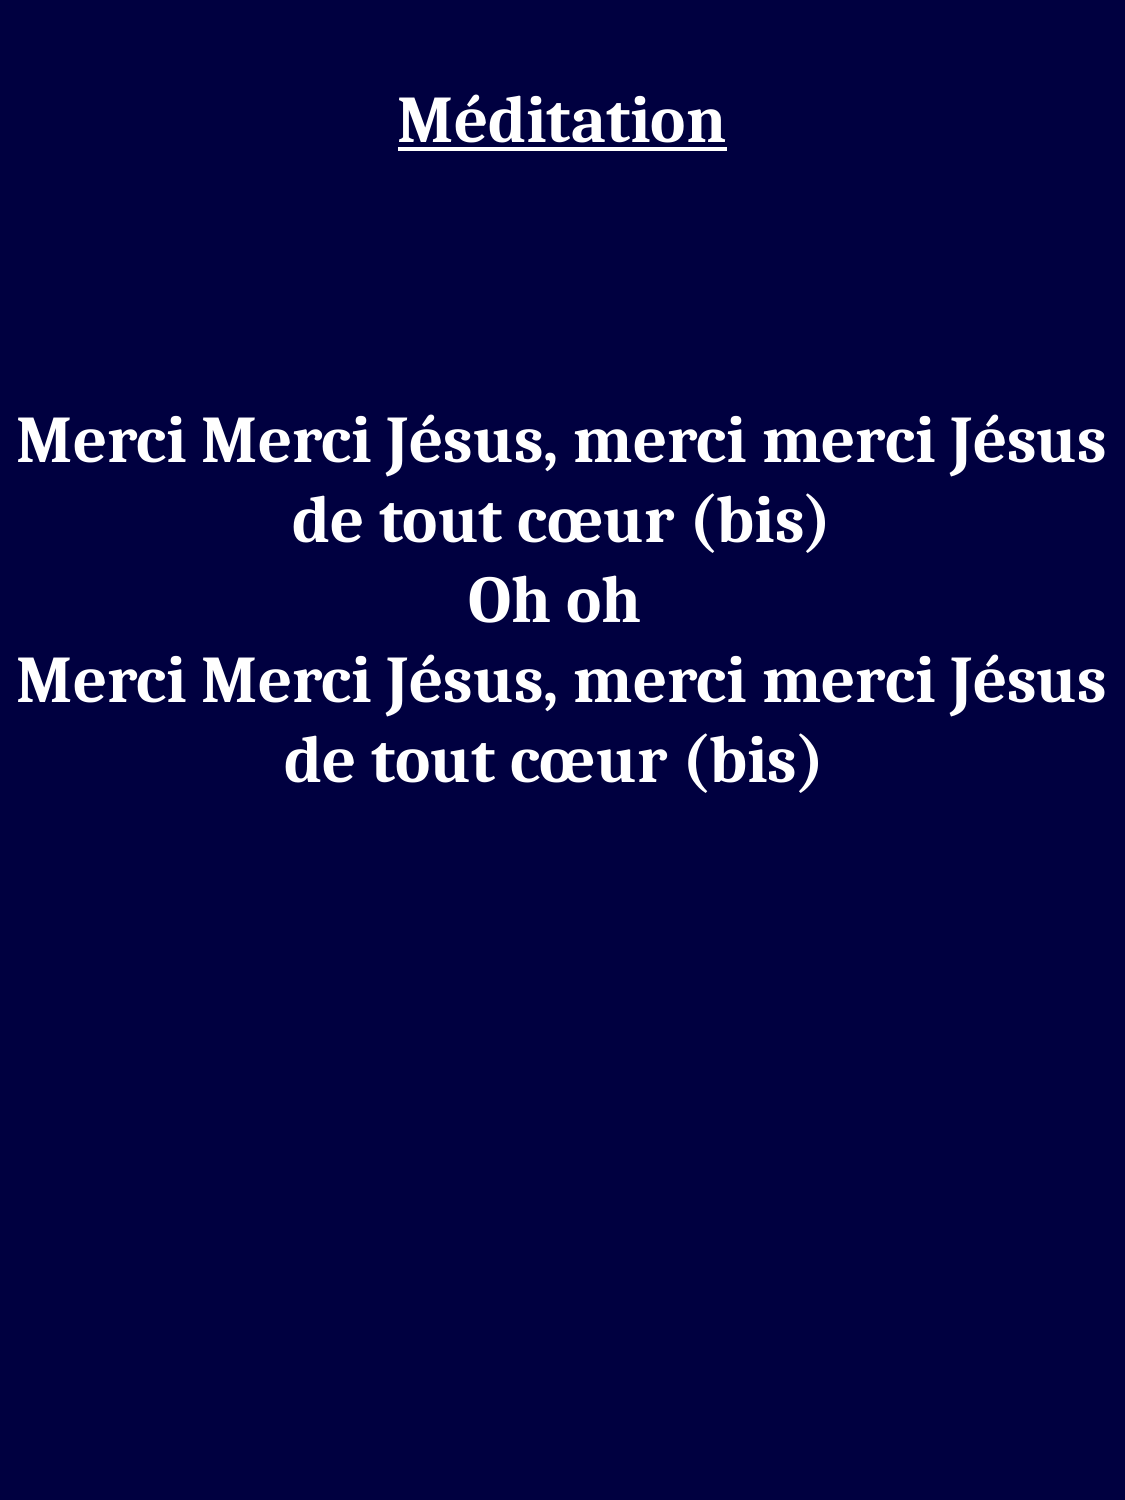

Méditation
Merci Merci Jésus, merci merci Jésus de tout cœur (bis)
Oh oh
Merci Merci Jésus, merci merci Jésus de tout cœur (bis)